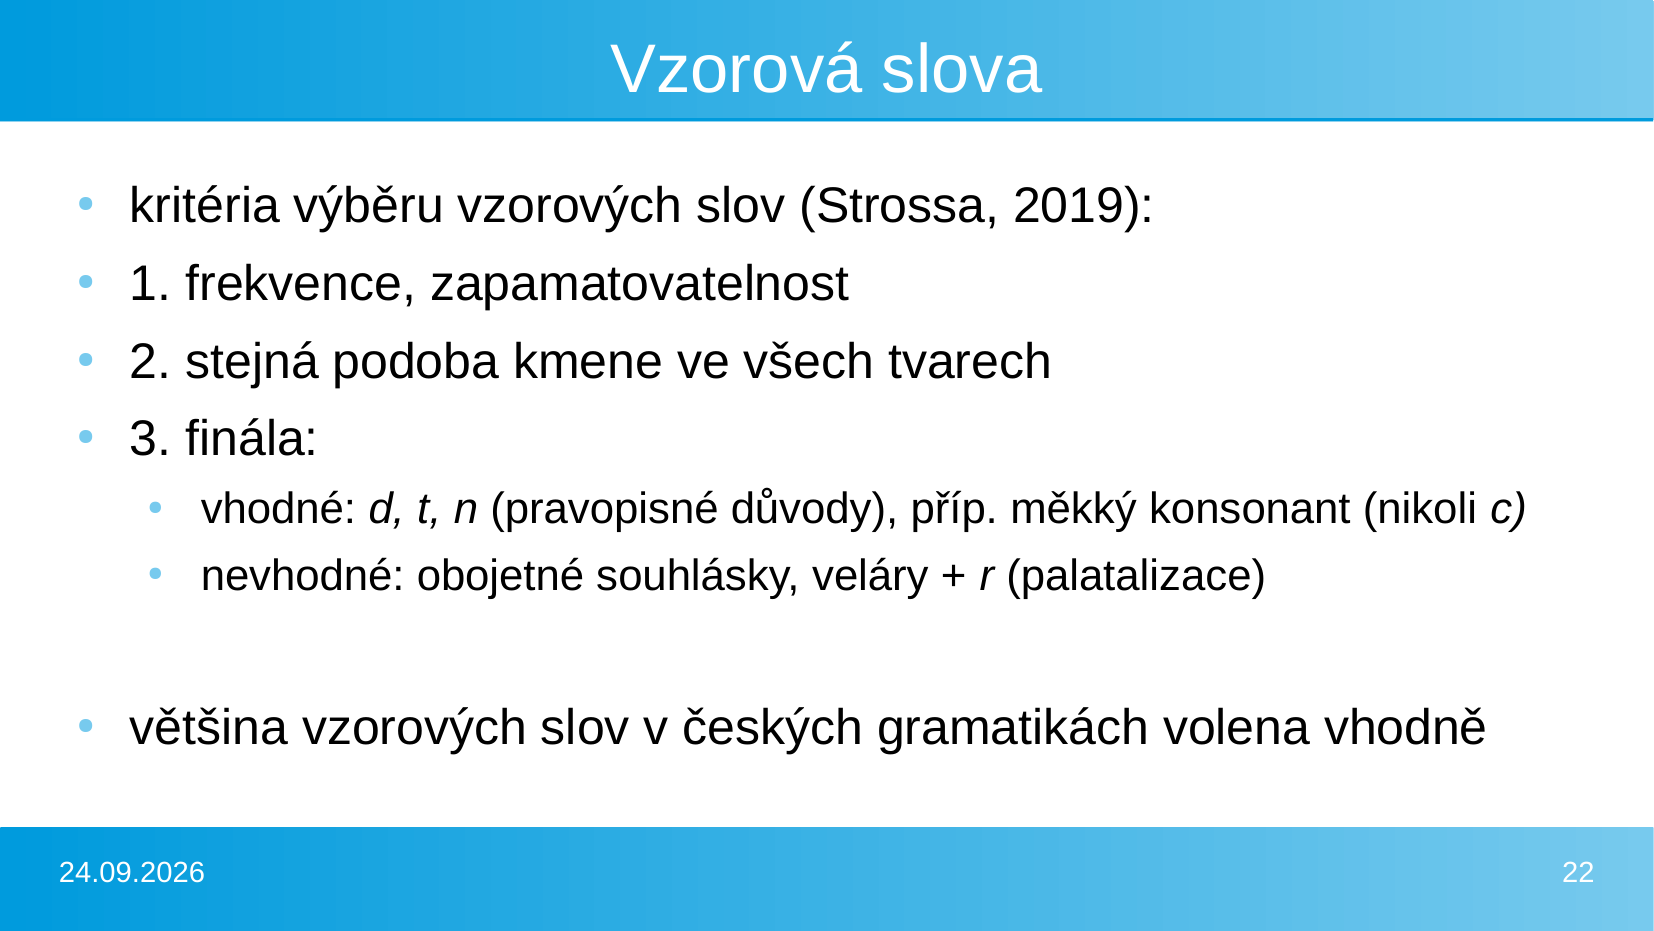

# Vzorová slova
kritéria výběru vzorových slov (Strossa, 2019):
1. frekvence, zapamatovatelnost
2. stejná podoba kmene ve všech tvarech
3. finála:
vhodné: d, t, n (pravopisné důvody), příp. měkký konsonant (nikoli c)
nevhodné: obojetné souhlásky, veláry + r (palatalizace)
většina vzorových slov v českých gramatikách volena vhodně
22